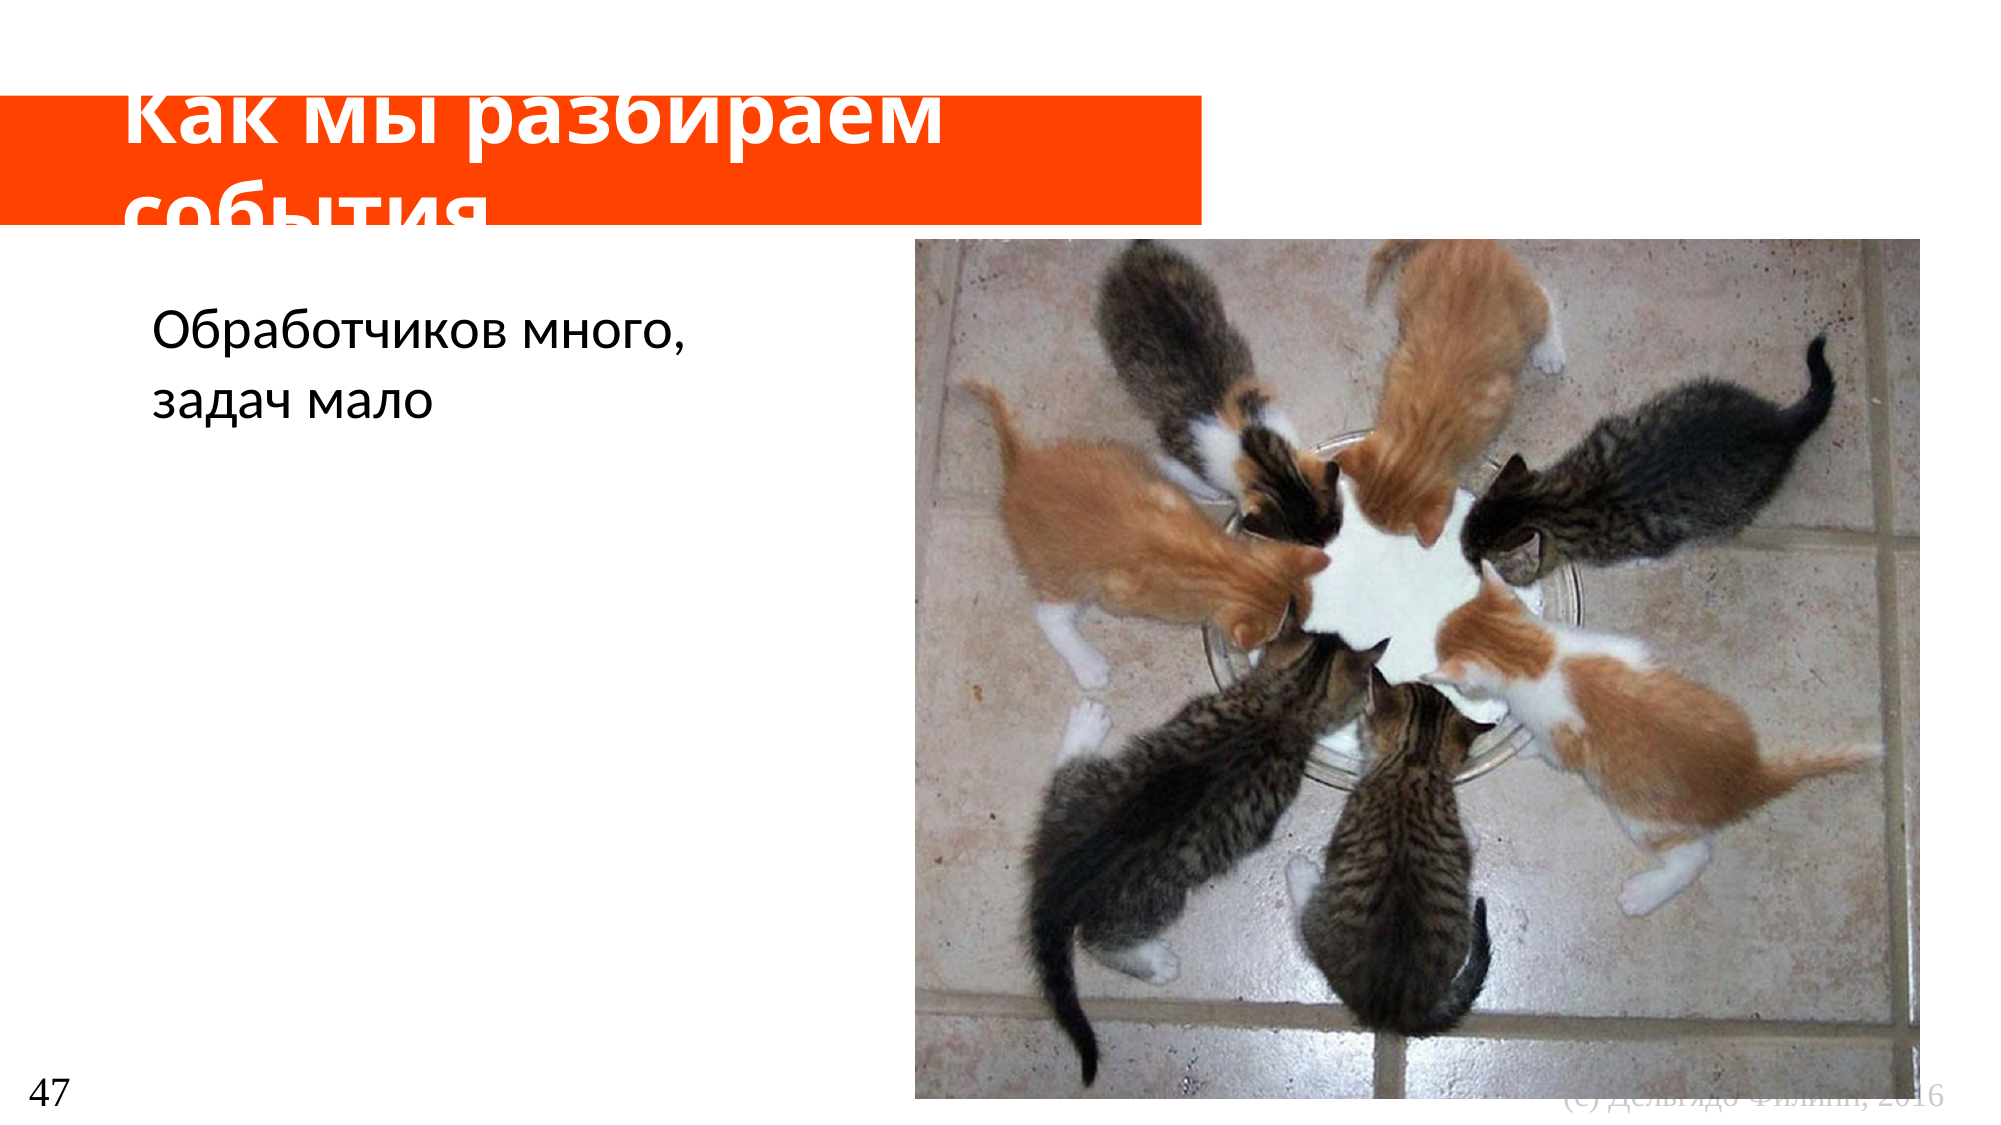

# Как мы разбираем события
Обработчиков много,
задач мало
47
(c) Дельгядо Филипп, 2016